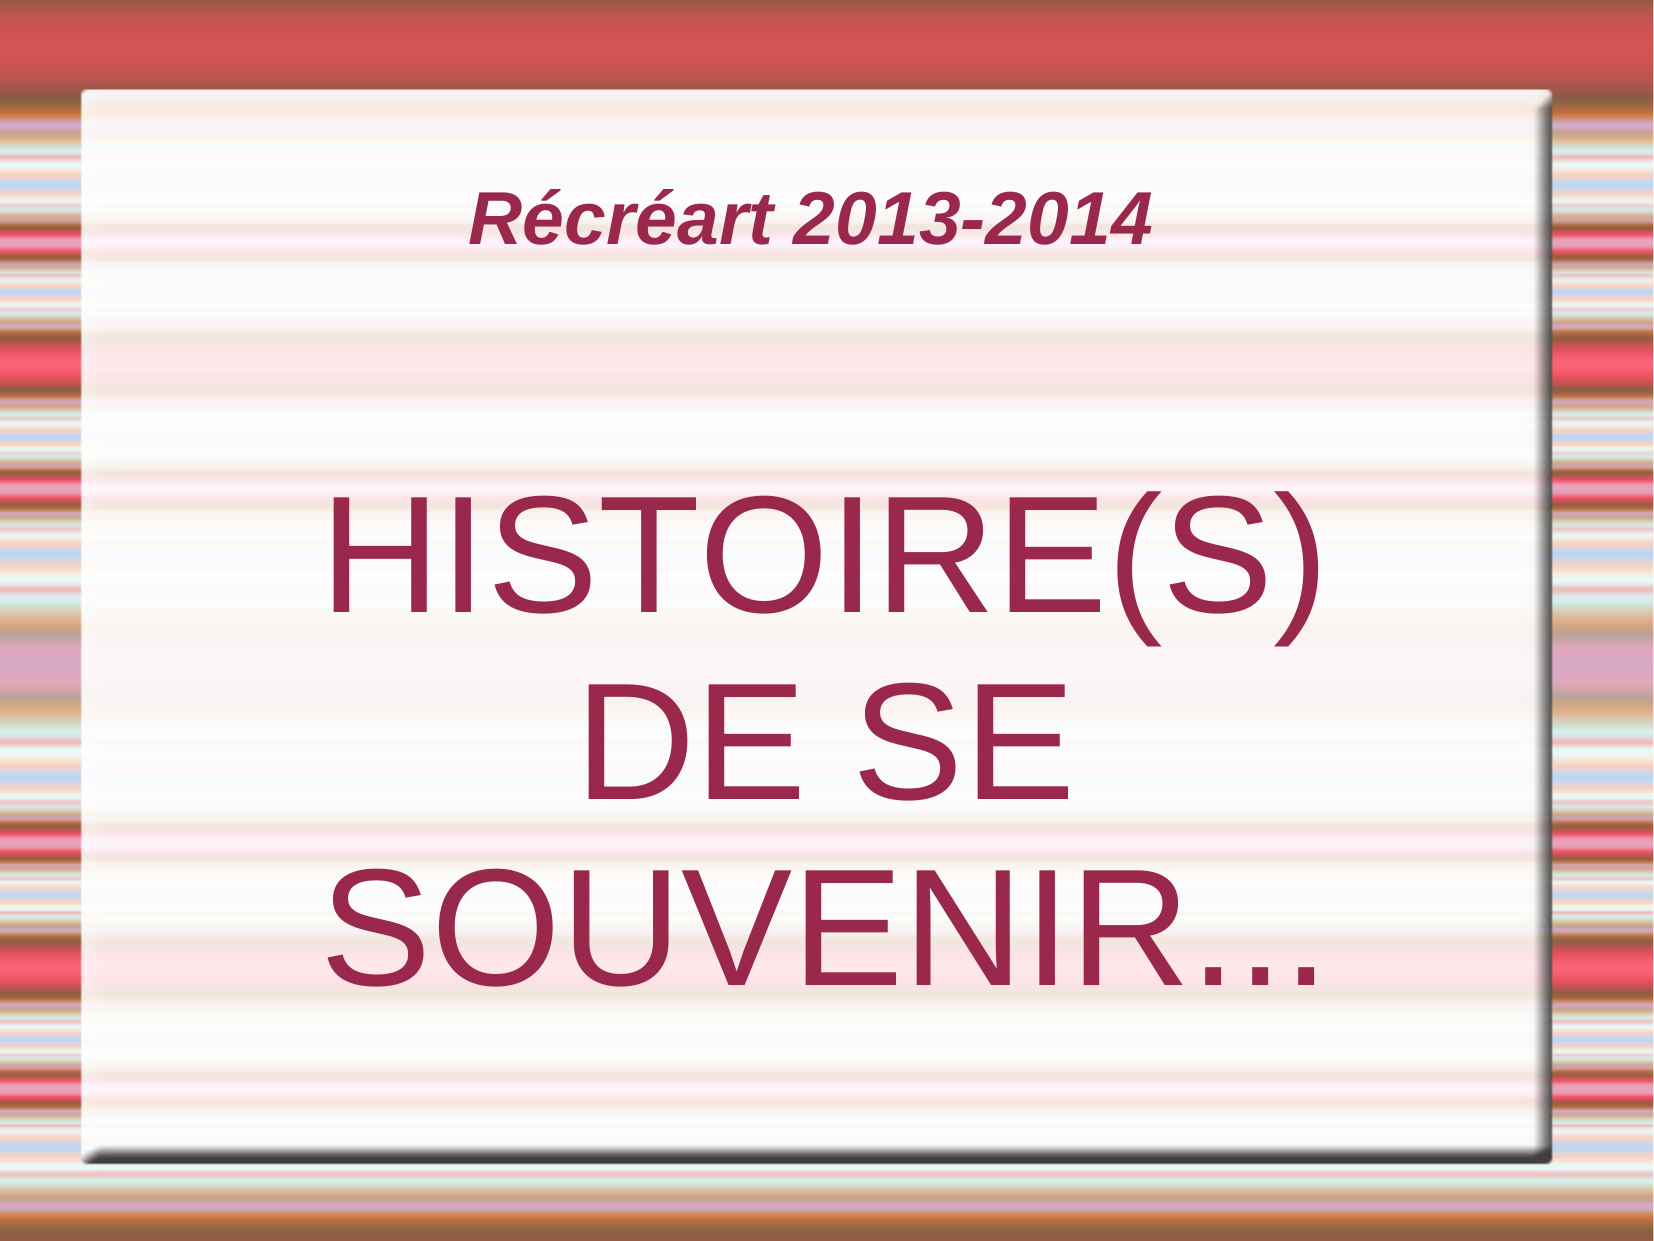

# Récréart 2013-2014
HISTOIRE(S)
 DE SE
SOUVENIR...